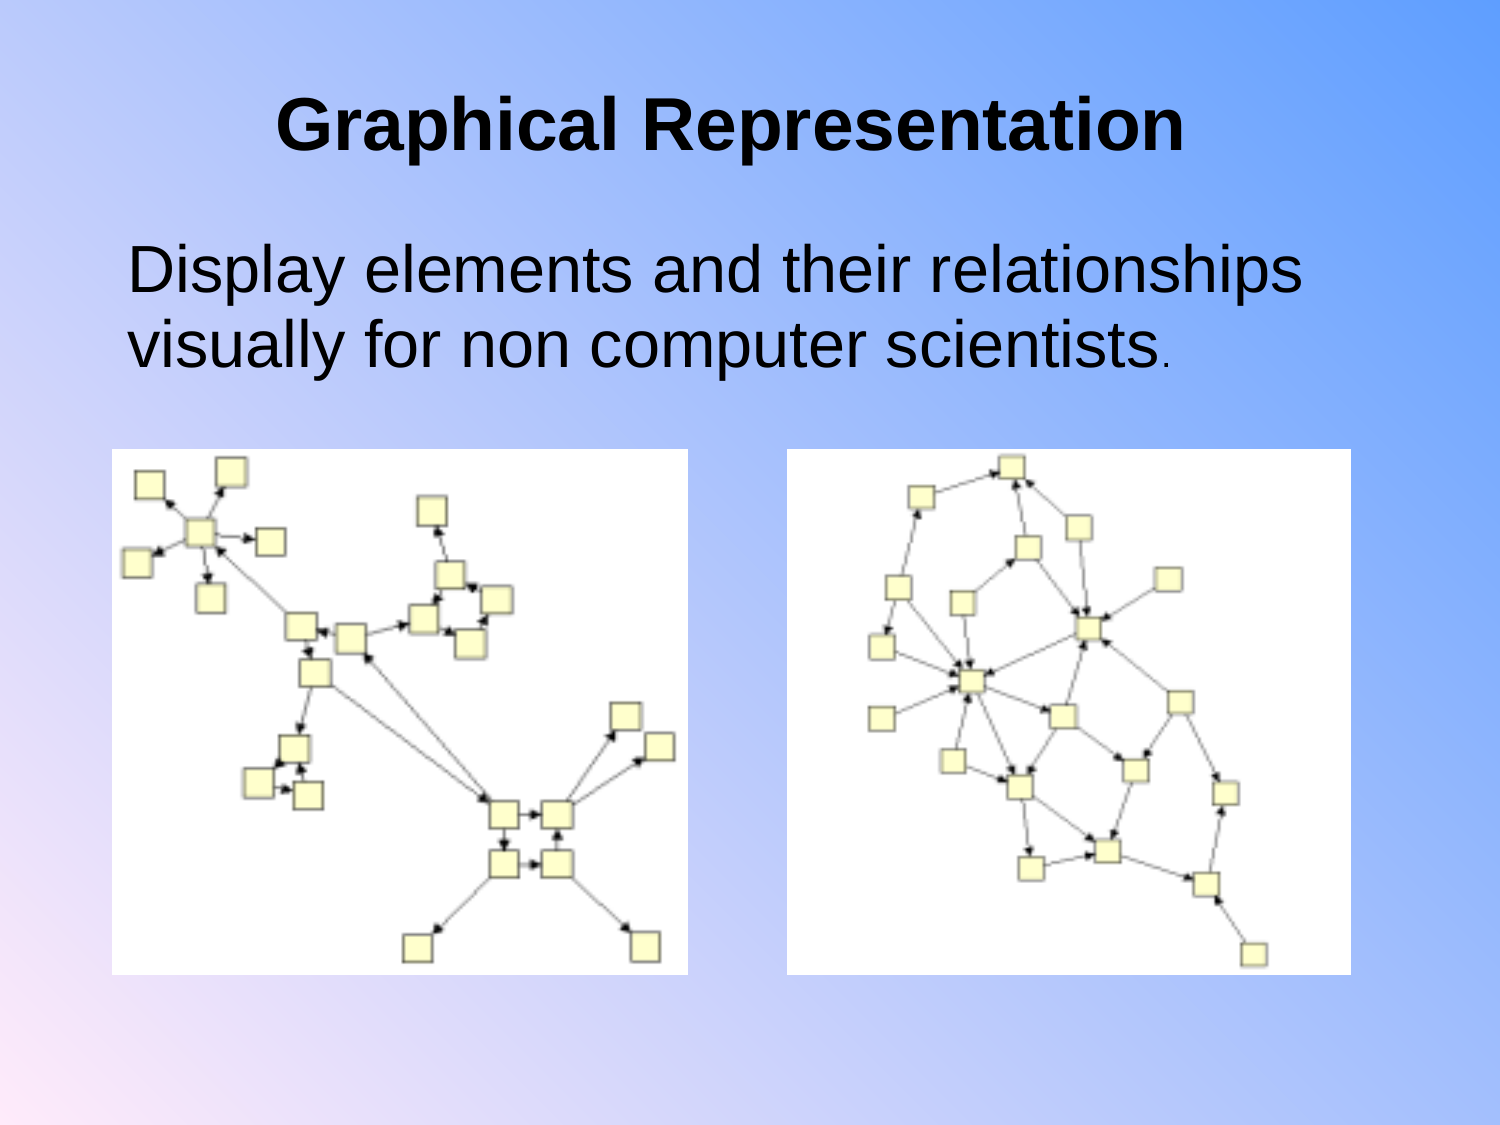

Graphical Representation
Display elements and their relationships visually for non computer scientists.